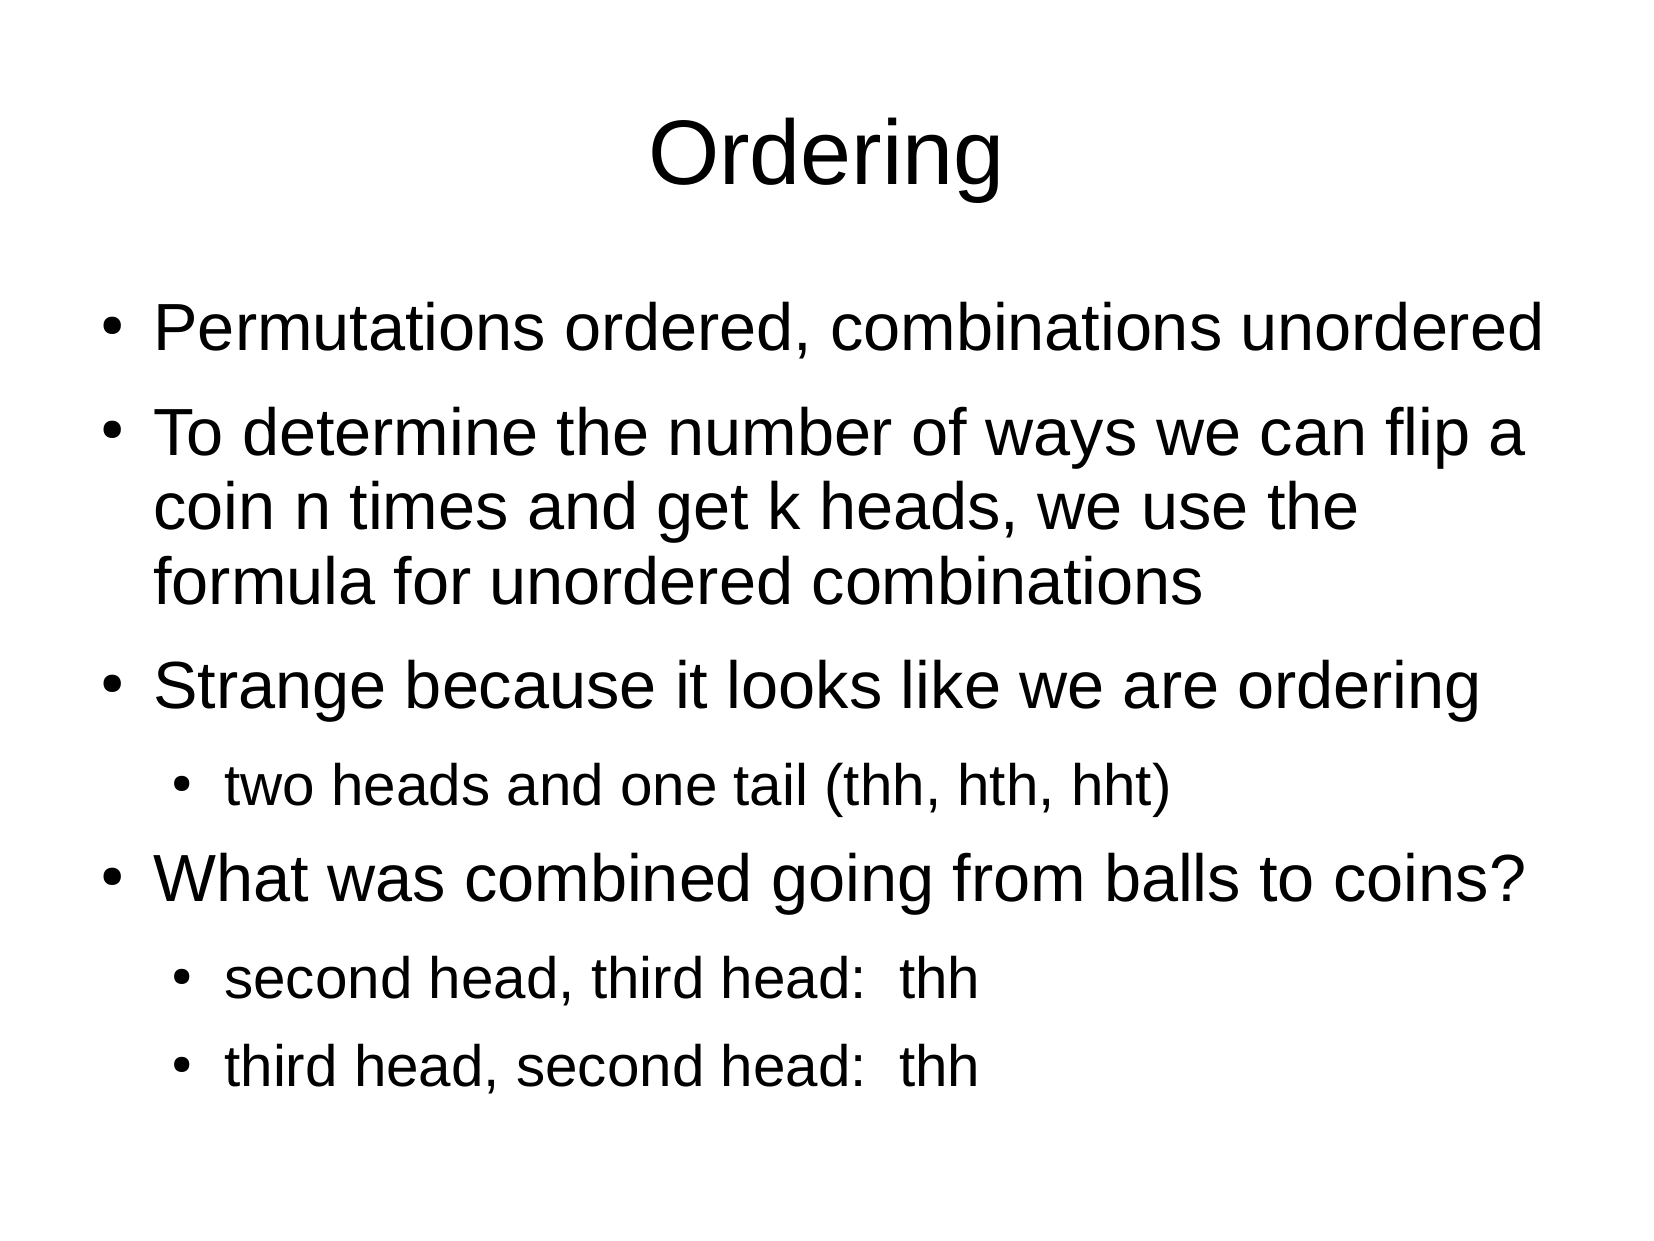

# Ordering
Permutations ordered, combinations unordered
To determine the number of ways we can flip a coin n times and get k heads, we use the formula for unordered combinations
Strange because it looks like we are ordering
two heads and one tail (thh, hth, hht)
What was combined going from balls to coins?
second head, third head: thh
third head, second head: thh